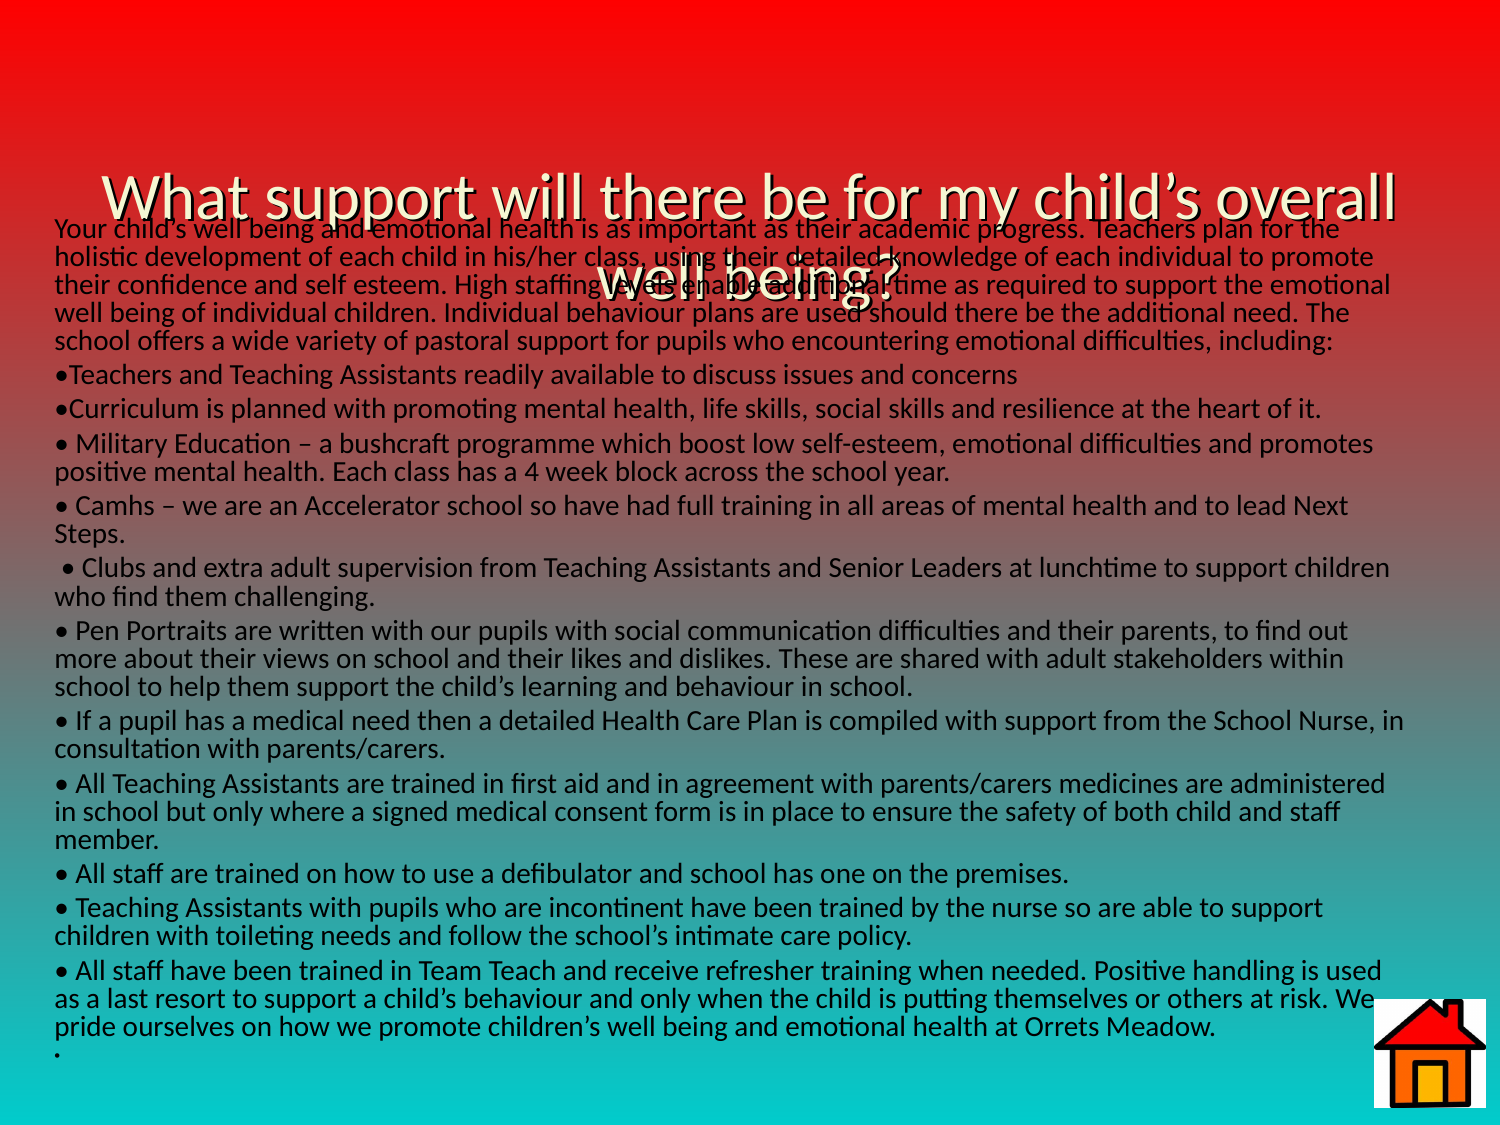

# What support will there be for my child’s overall well being?
Your child’s well being and emotional health is as important as their academic progress. Teachers plan for the holistic development of each child in his/her class, using their detailed knowledge of each individual to promote their confidence and self esteem. High staffing levels enable additional time as required to support the emotional well being of individual children. Individual behaviour plans are used should there be the additional need. The school offers a wide variety of pastoral support for pupils who encountering emotional difficulties, including:
•Teachers and Teaching Assistants readily available to discuss issues and concerns
•Curriculum is planned with promoting mental health, life skills, social skills and resilience at the heart of it.
• Military Education – a bushcraft programme which boost low self-esteem, emotional difficulties and promotes positive mental health. Each class has a 4 week block across the school year.
• Camhs – we are an Accelerator school so have had full training in all areas of mental health and to lead Next Steps.
 • Clubs and extra adult supervision from Teaching Assistants and Senior Leaders at lunchtime to support children who find them challenging.
• Pen Portraits are written with our pupils with social communication difficulties and their parents, to find out more about their views on school and their likes and dislikes. These are shared with adult stakeholders within school to help them support the child’s learning and behaviour in school.
• If a pupil has a medical need then a detailed Health Care Plan is compiled with support from the School Nurse, in consultation with parents/carers.
• All Teaching Assistants are trained in first aid and in agreement with parents/carers medicines are administered in school but only where a signed medical consent form is in place to ensure the safety of both child and staff member.
• All staff are trained on how to use a defibulator and school has one on the premises.
• Teaching Assistants with pupils who are incontinent have been trained by the nurse so are able to support children with toileting needs and follow the school’s intimate care policy.
• All staff have been trained in Team Teach and receive refresher training when needed. Positive handling is used as a last resort to support a child’s behaviour and only when the child is putting themselves or others at risk. We pride ourselves on how we promote children’s well being and emotional health at Orrets Meadow.